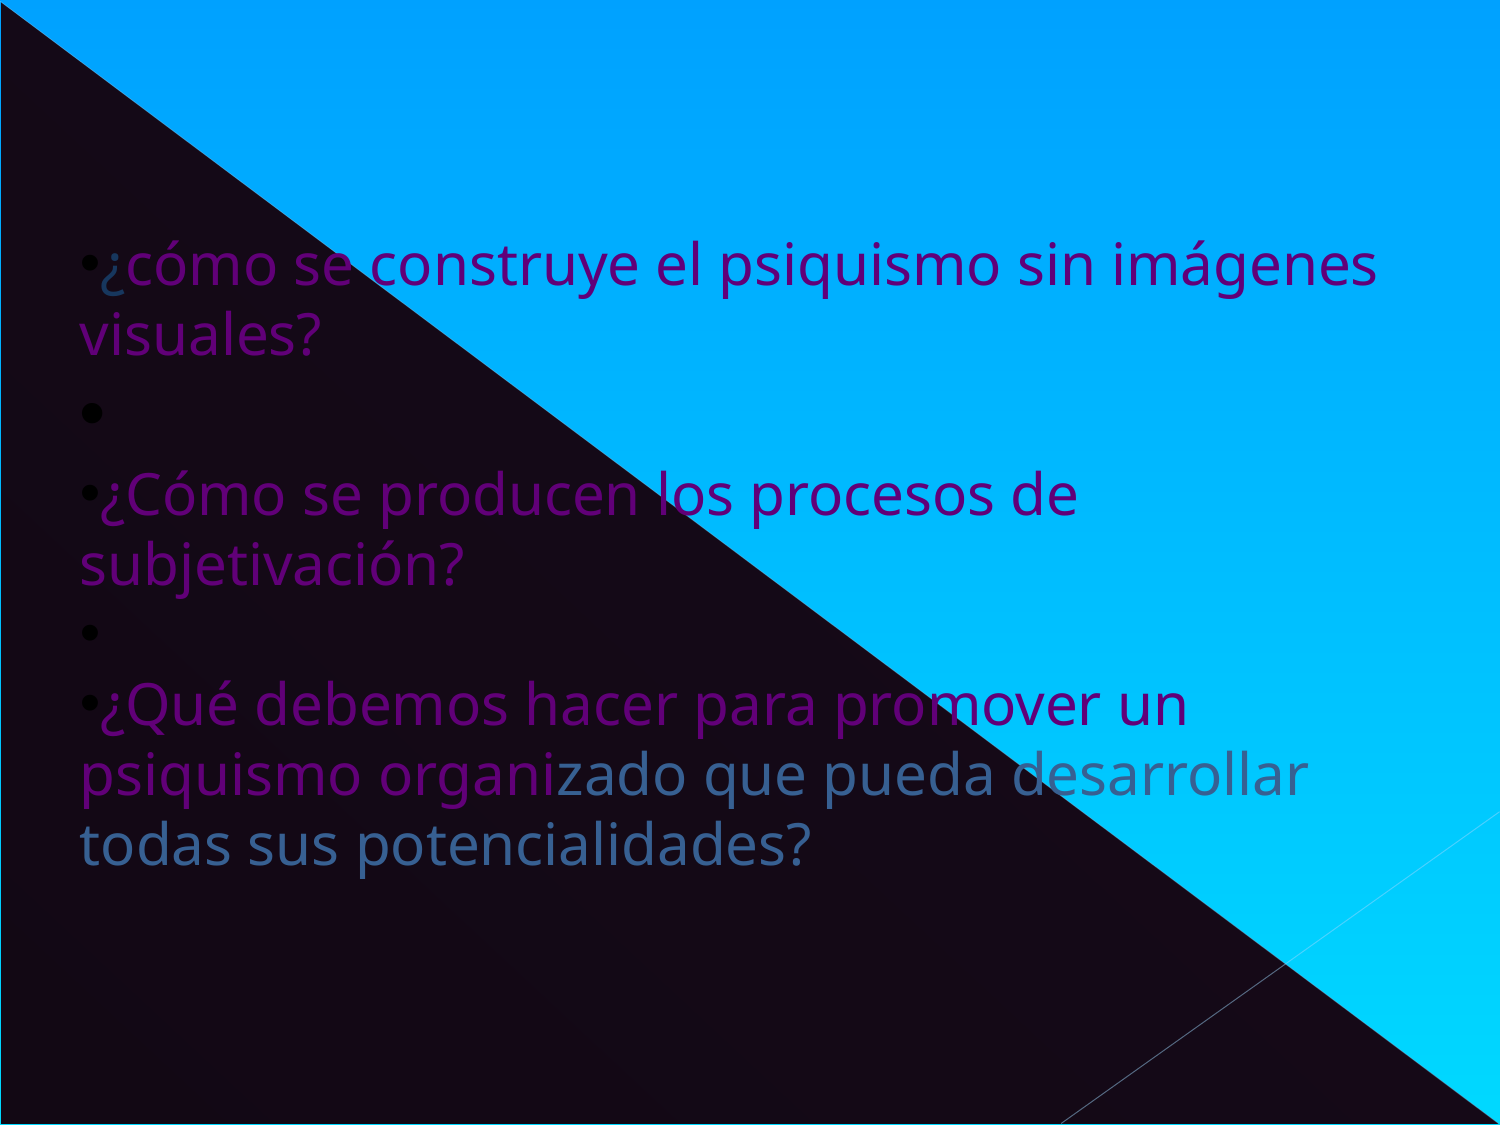

¿cómo se construye el psiquismo sin imágenes visuales?
¿Cómo se producen los procesos de subjetivación?
¿Qué debemos hacer para promover un psiquismo organizado que pueda desarrollar todas sus potencialidades?